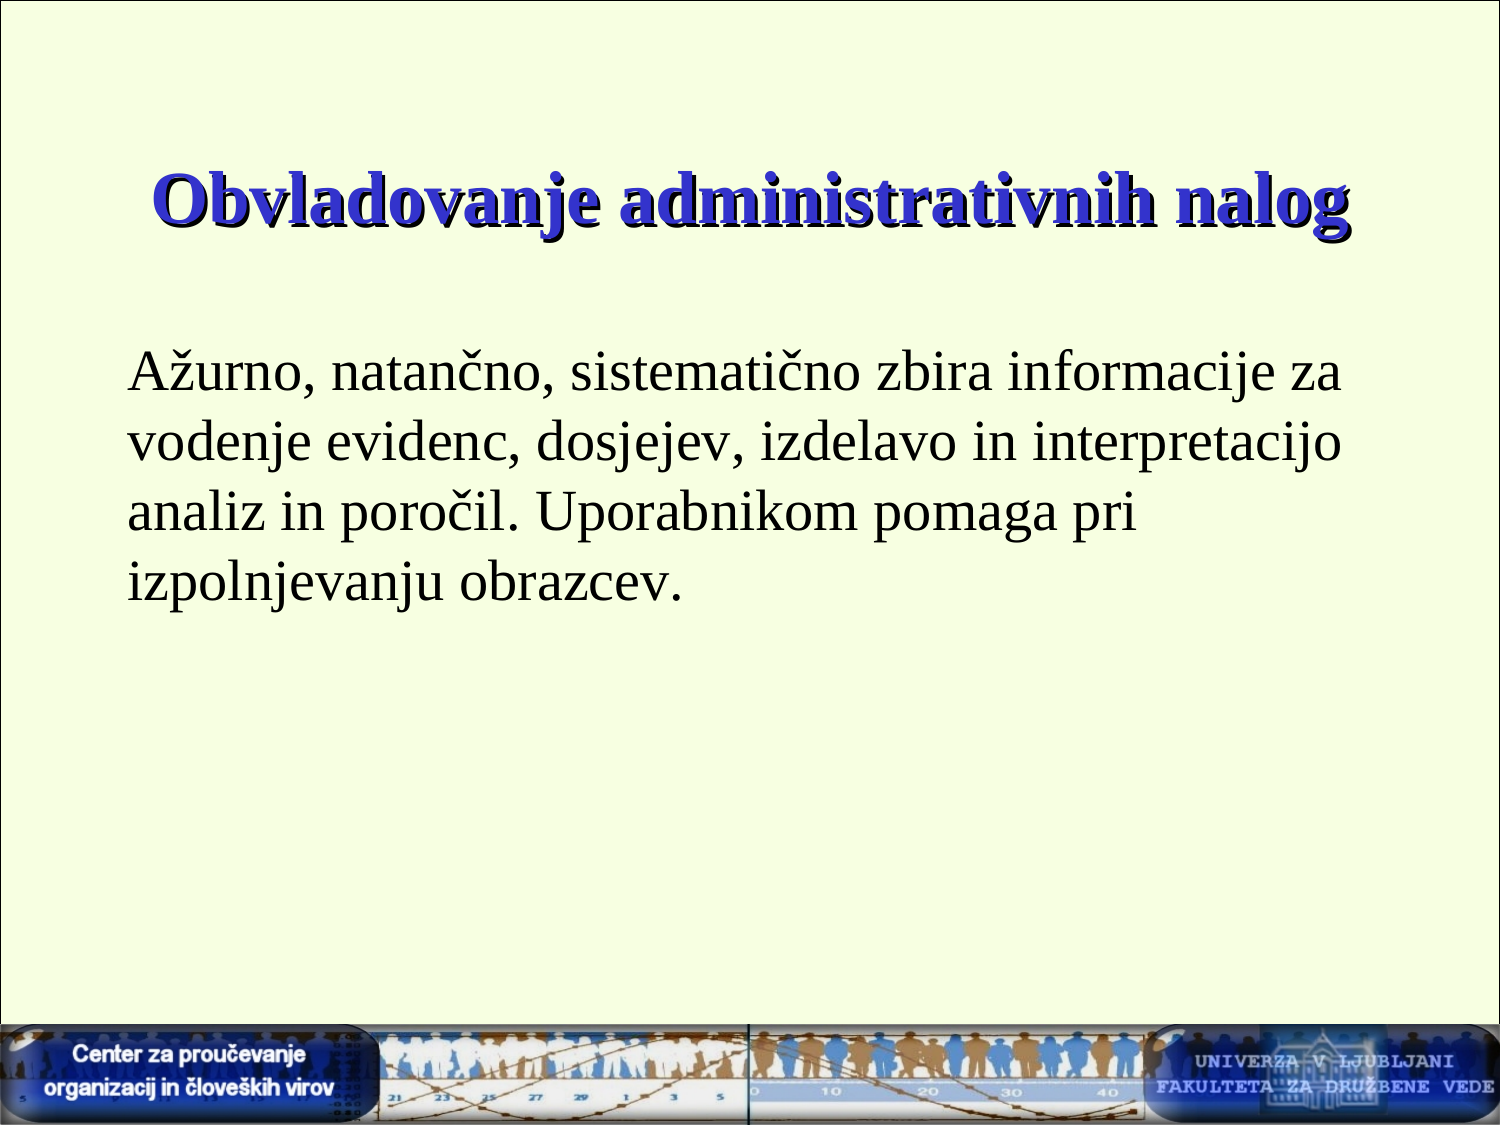

# Obvladovanje administrativnih nalog
Ažurno, natančno, sistematično zbira informacije za vodenje evidenc, dosjejev, izdelavo in interpretacijo analiz in poročil. Uporabnikom pomaga pri izpolnjevanju obrazcev.